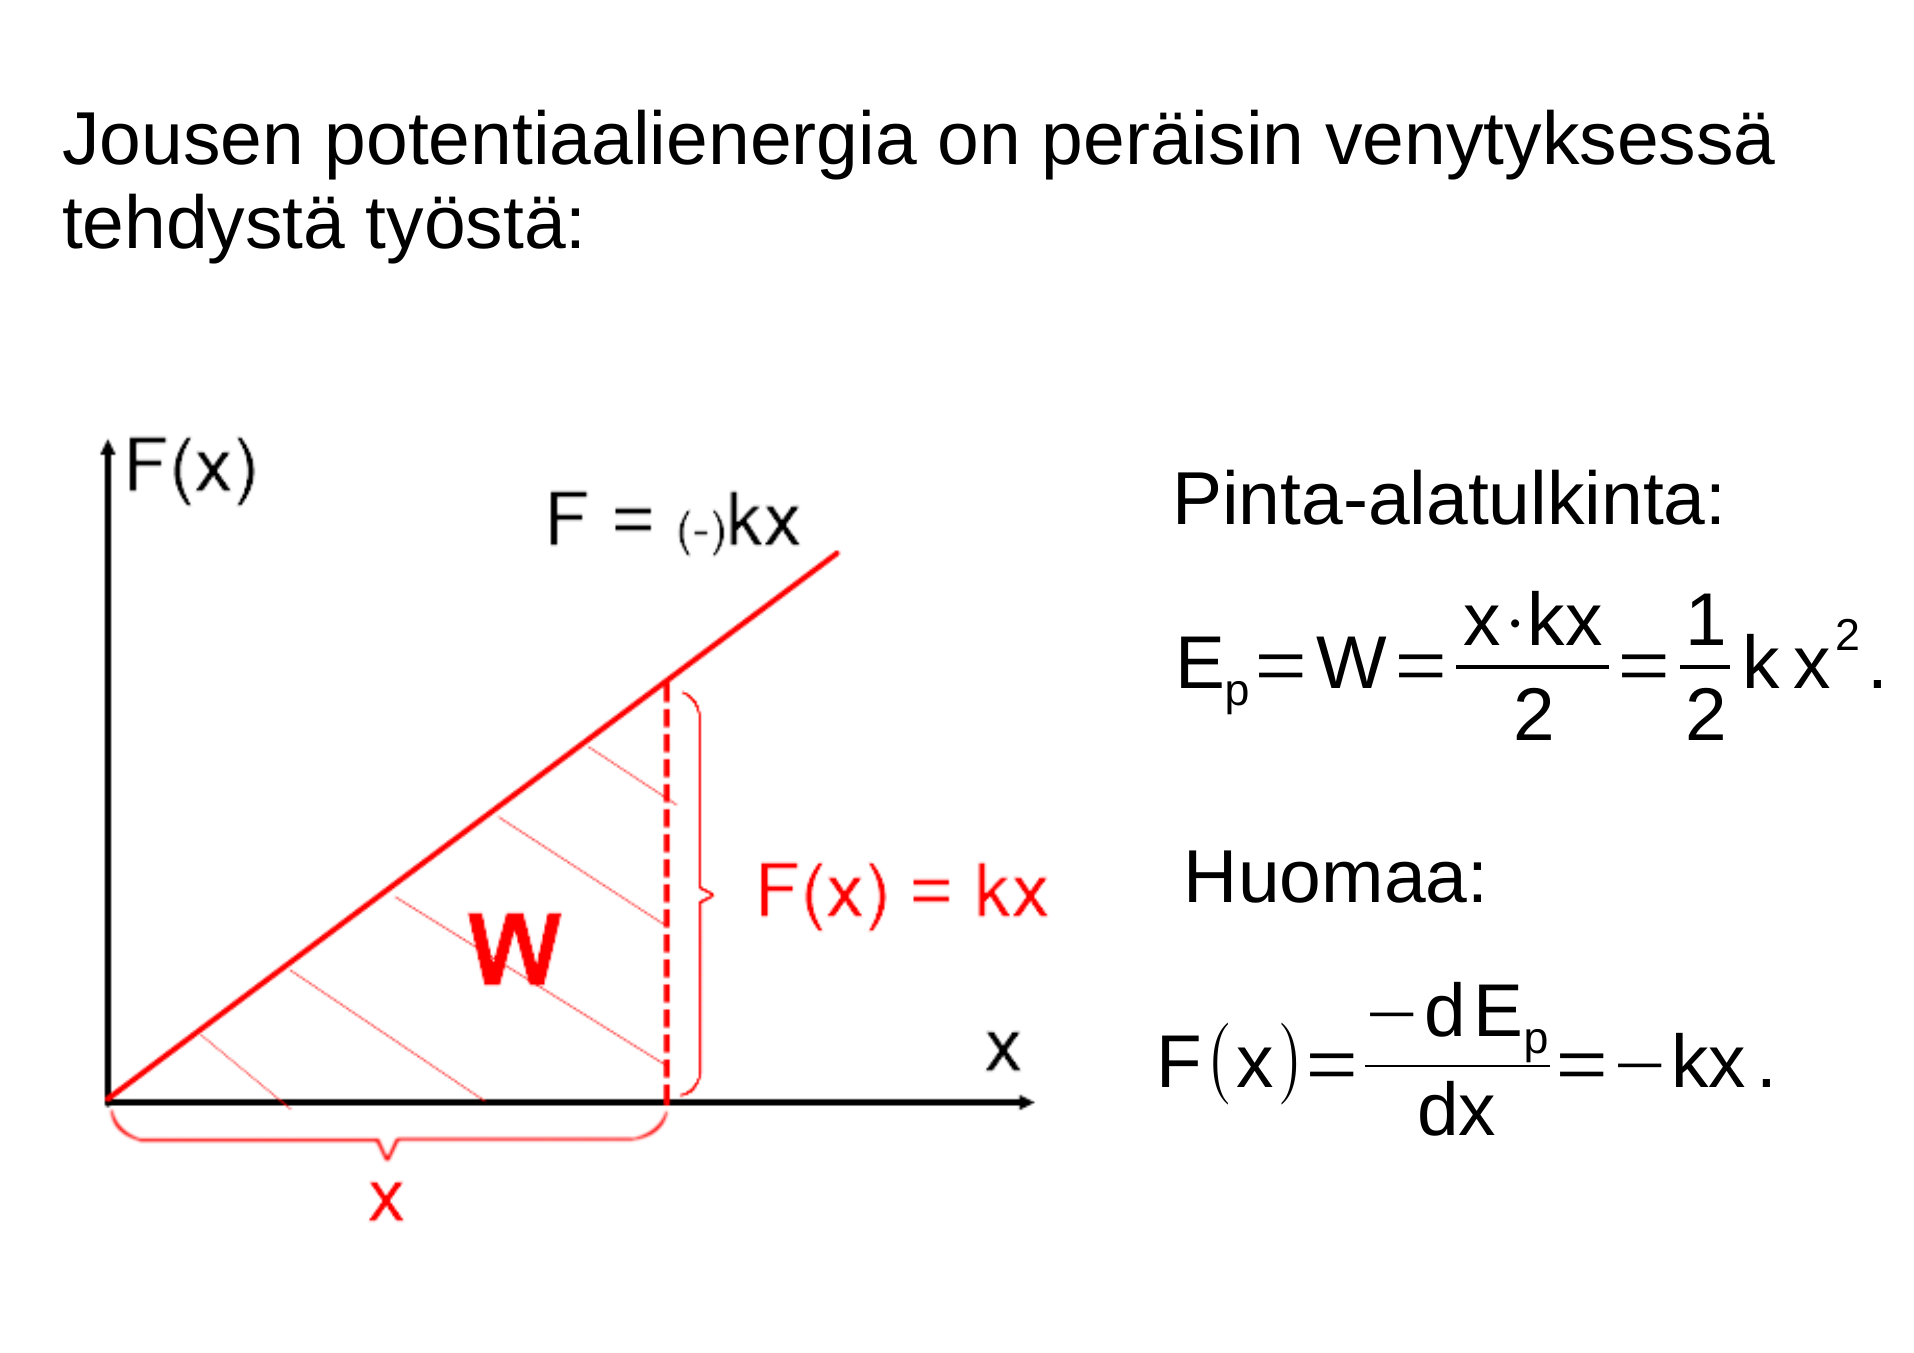

Jousen potentiaalienergia on peräisin venytyksessä tehdystä työstä:
Pinta-alatulkinta:
Huomaa: